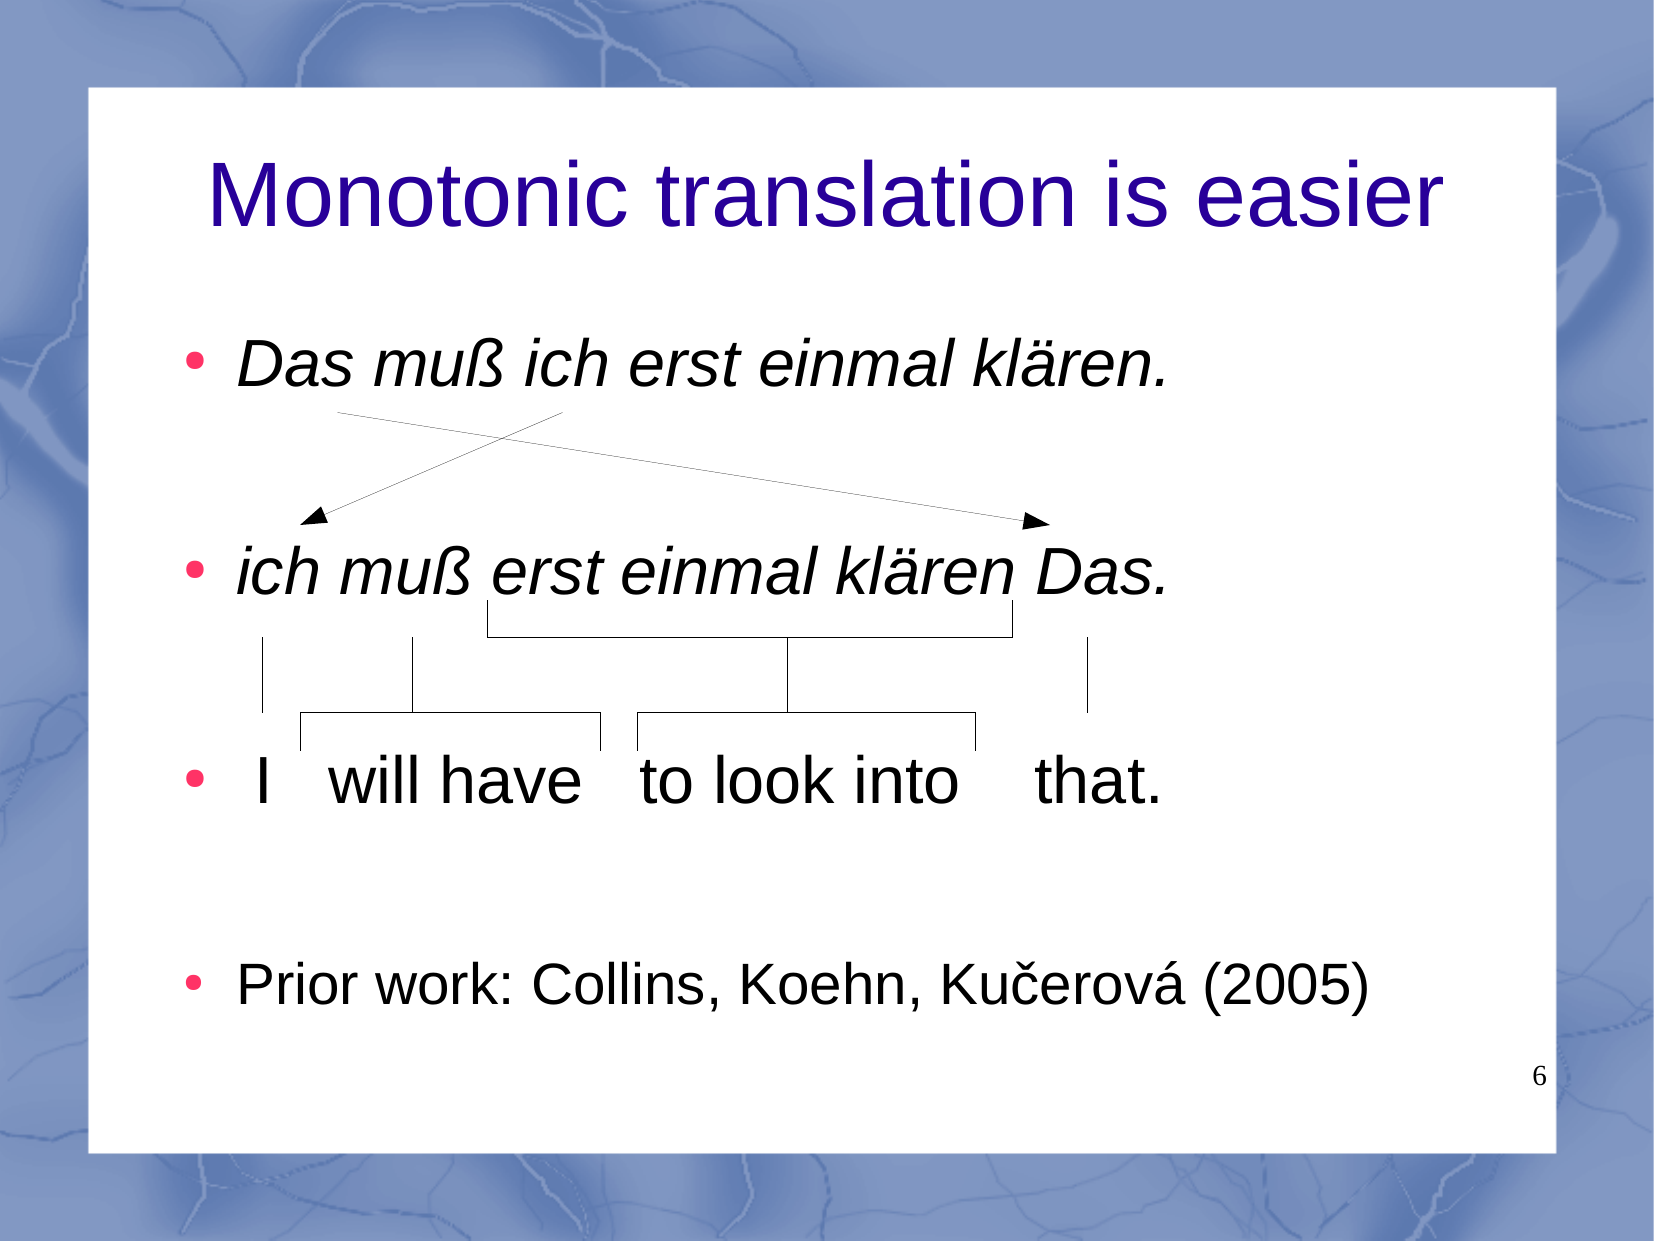

# Monotonic translation is easier
Das muß ich erst einmal klären.
ich muß erst einmal klären Das.
 I will have to look into that.
Prior work: Collins, Koehn, Kučerová (2005)
6